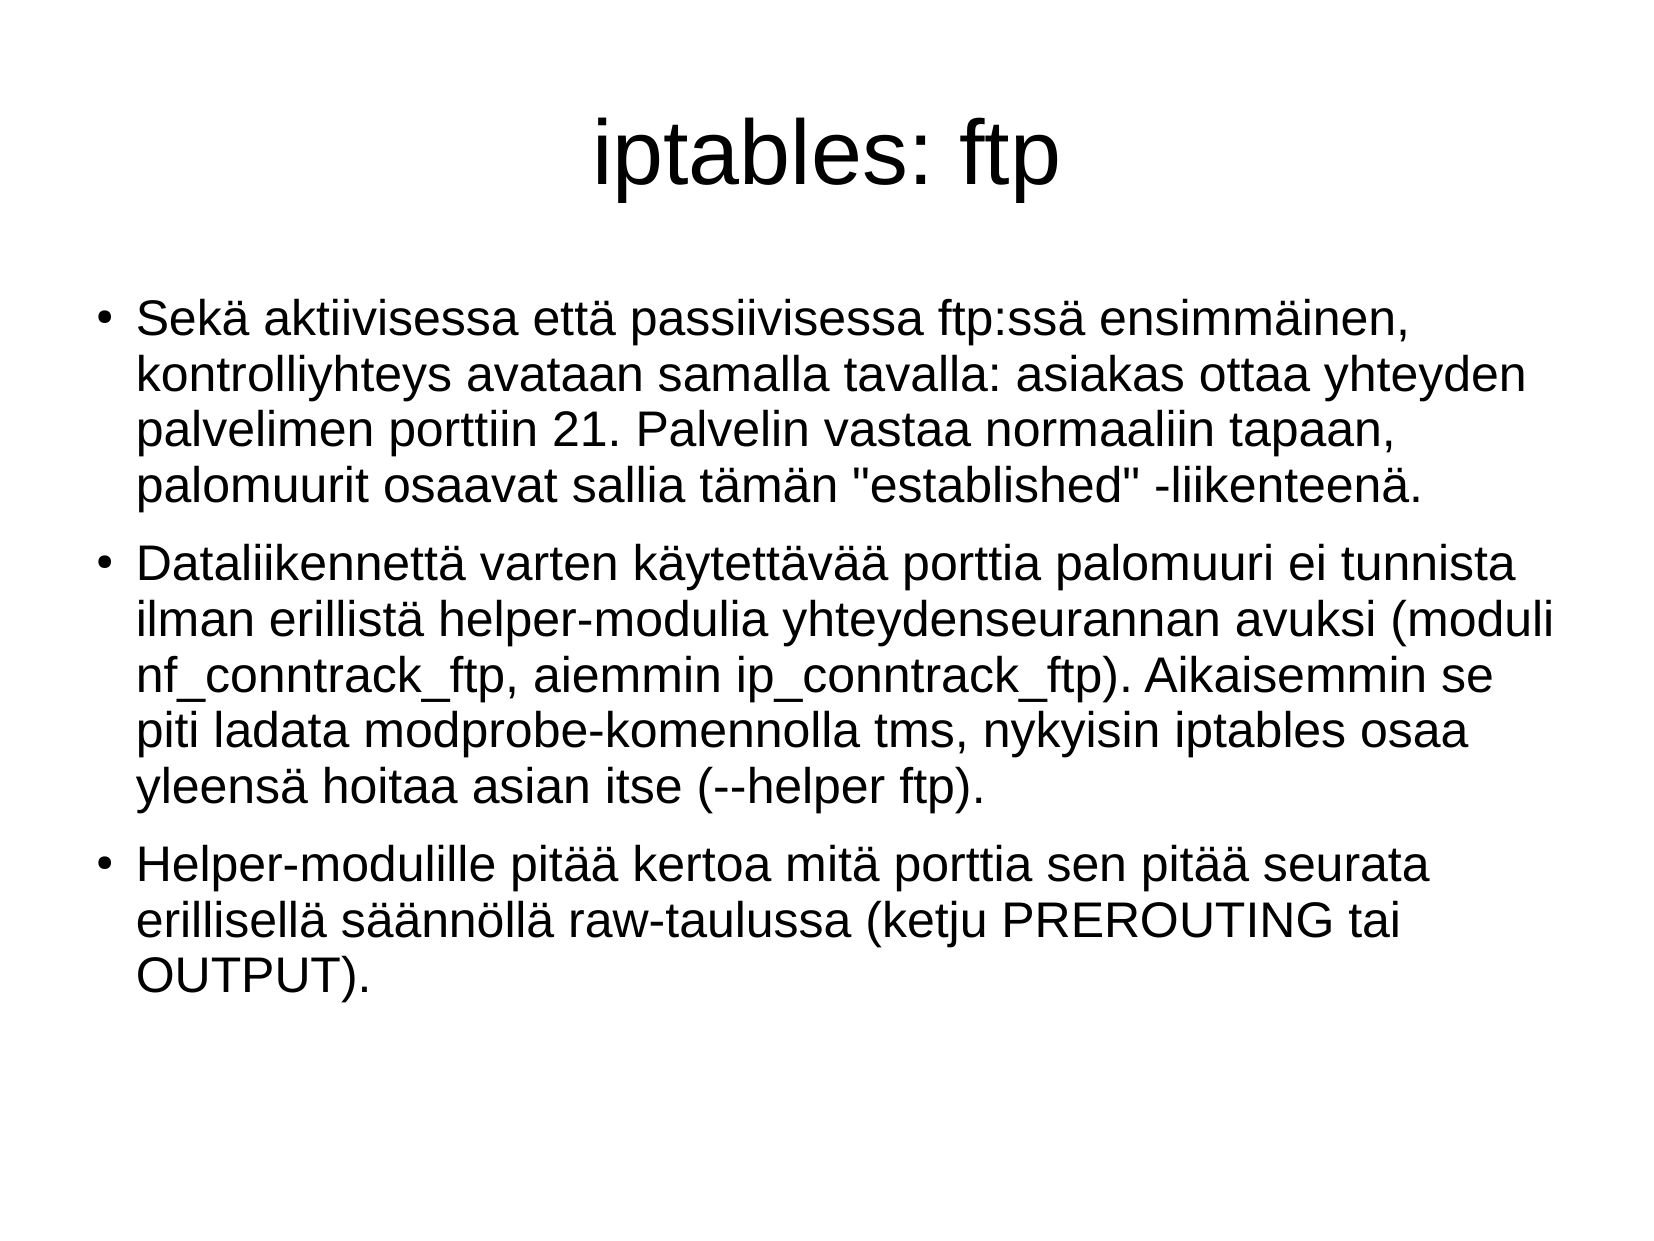

# iptables: ftp
Sekä aktiivisessa että passiivisessa ftp:ssä ensimmäinen, kontrolliyhteys avataan samalla tavalla: asiakas ottaa yhteyden palvelimen porttiin 21. Palvelin vastaa normaaliin tapaan, palomuurit osaavat sallia tämän "established" -liikenteenä.
Dataliikennettä varten käytettävää porttia palomuuri ei tunnista ilman erillistä helper-modulia yhteydenseurannan avuksi (moduli nf_conntrack_ftp, aiemmin ip_conntrack_ftp). Aikaisemmin se piti ladata modprobe-komennolla tms, nykyisin iptables osaa yleensä hoitaa asian itse (--helper ftp).
Helper-modulille pitää kertoa mitä porttia sen pitää seurata erillisellä säännöllä raw-taulussa (ketju PREROUTING tai OUTPUT).